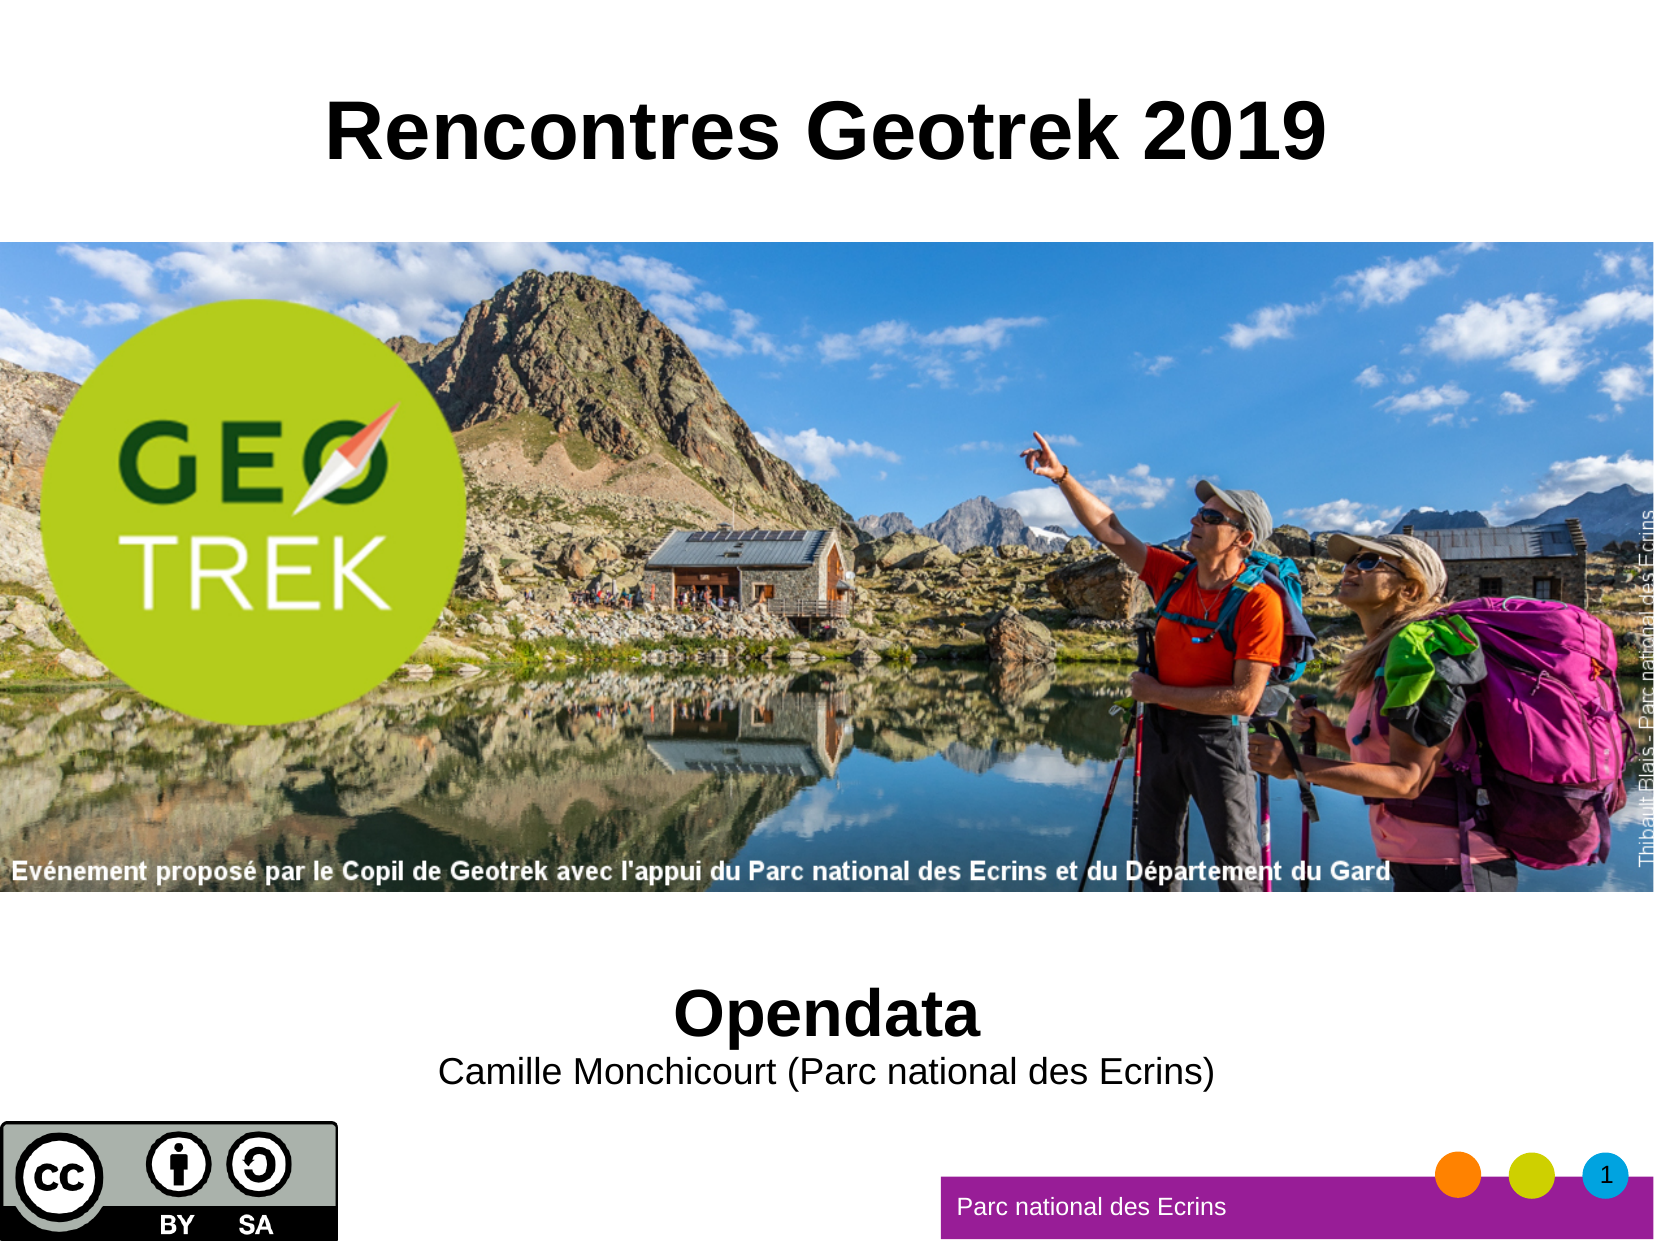

# Rencontres Geotrek 2019
Opendata
Camille Monchicourt (Parc national des Ecrins)